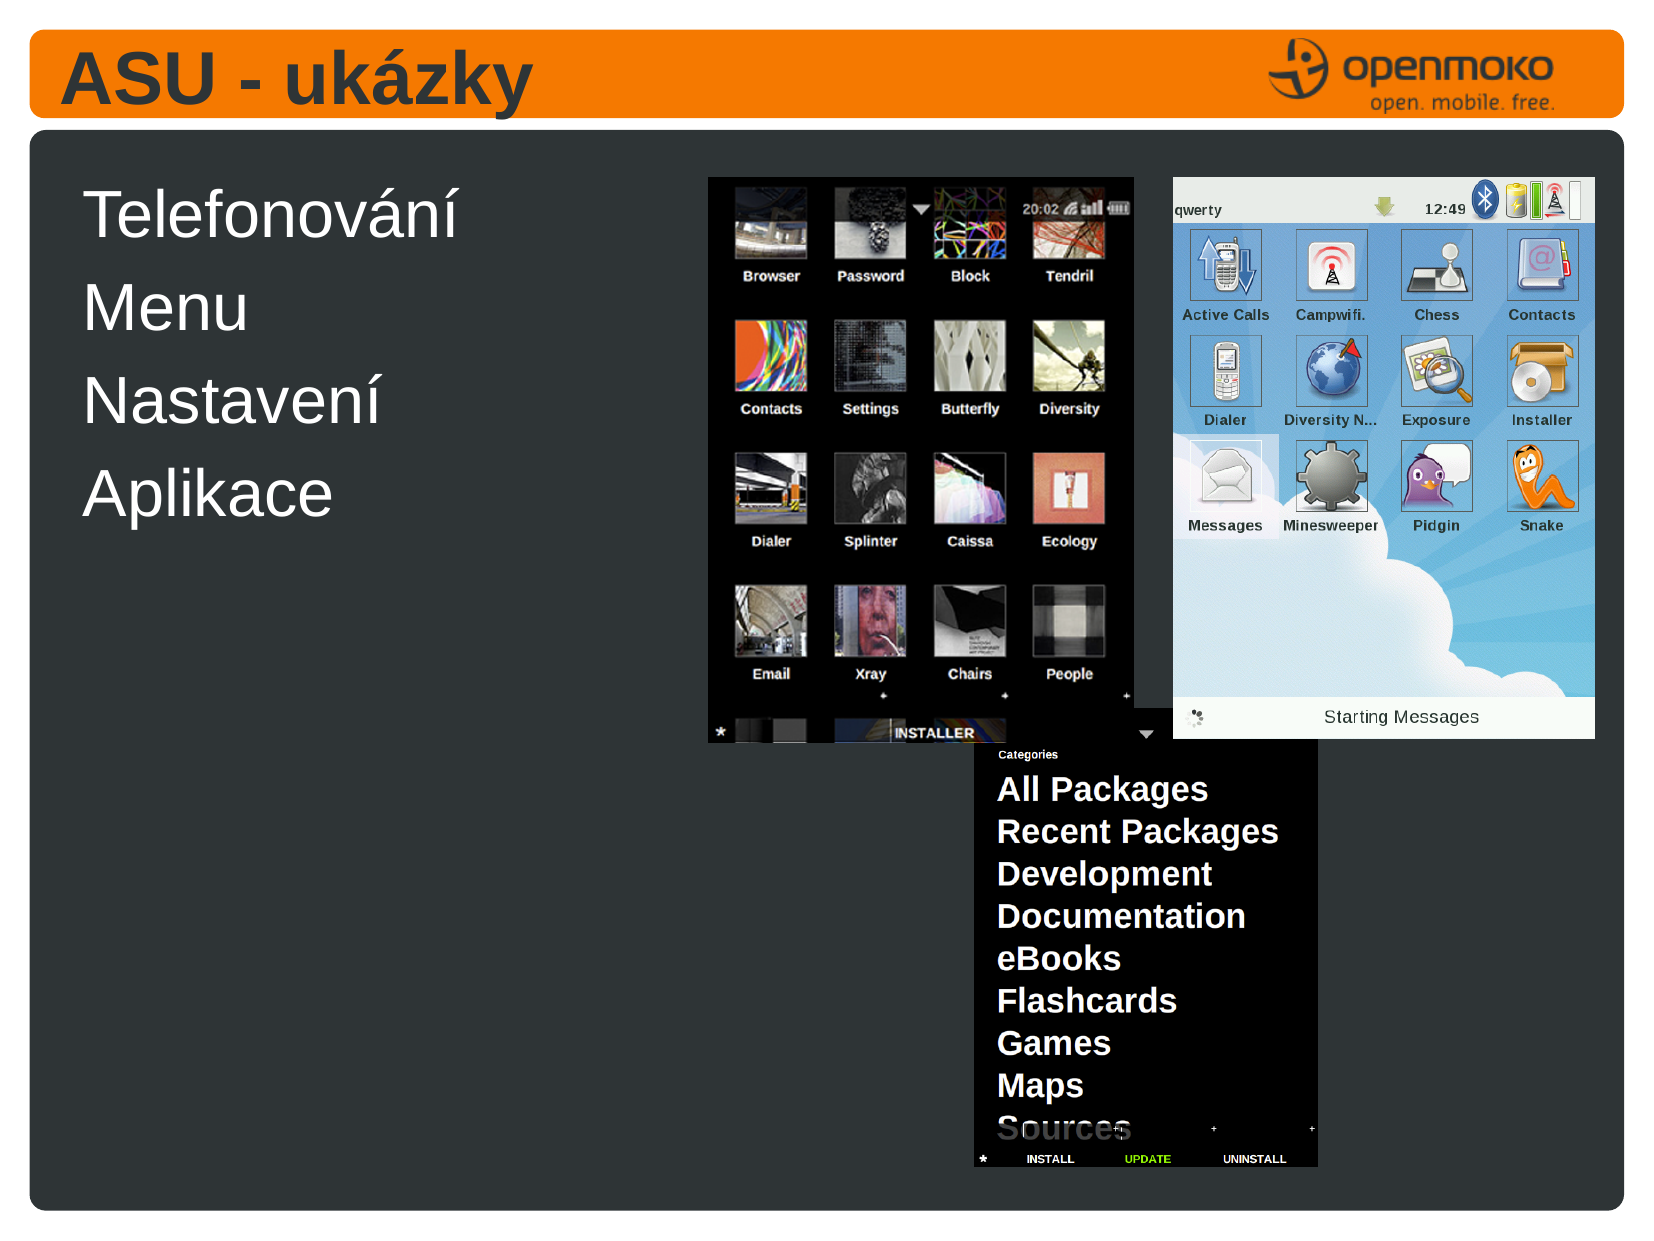

# ASU - ukázky
Telefonování
Menu
Nastavení
Aplikace